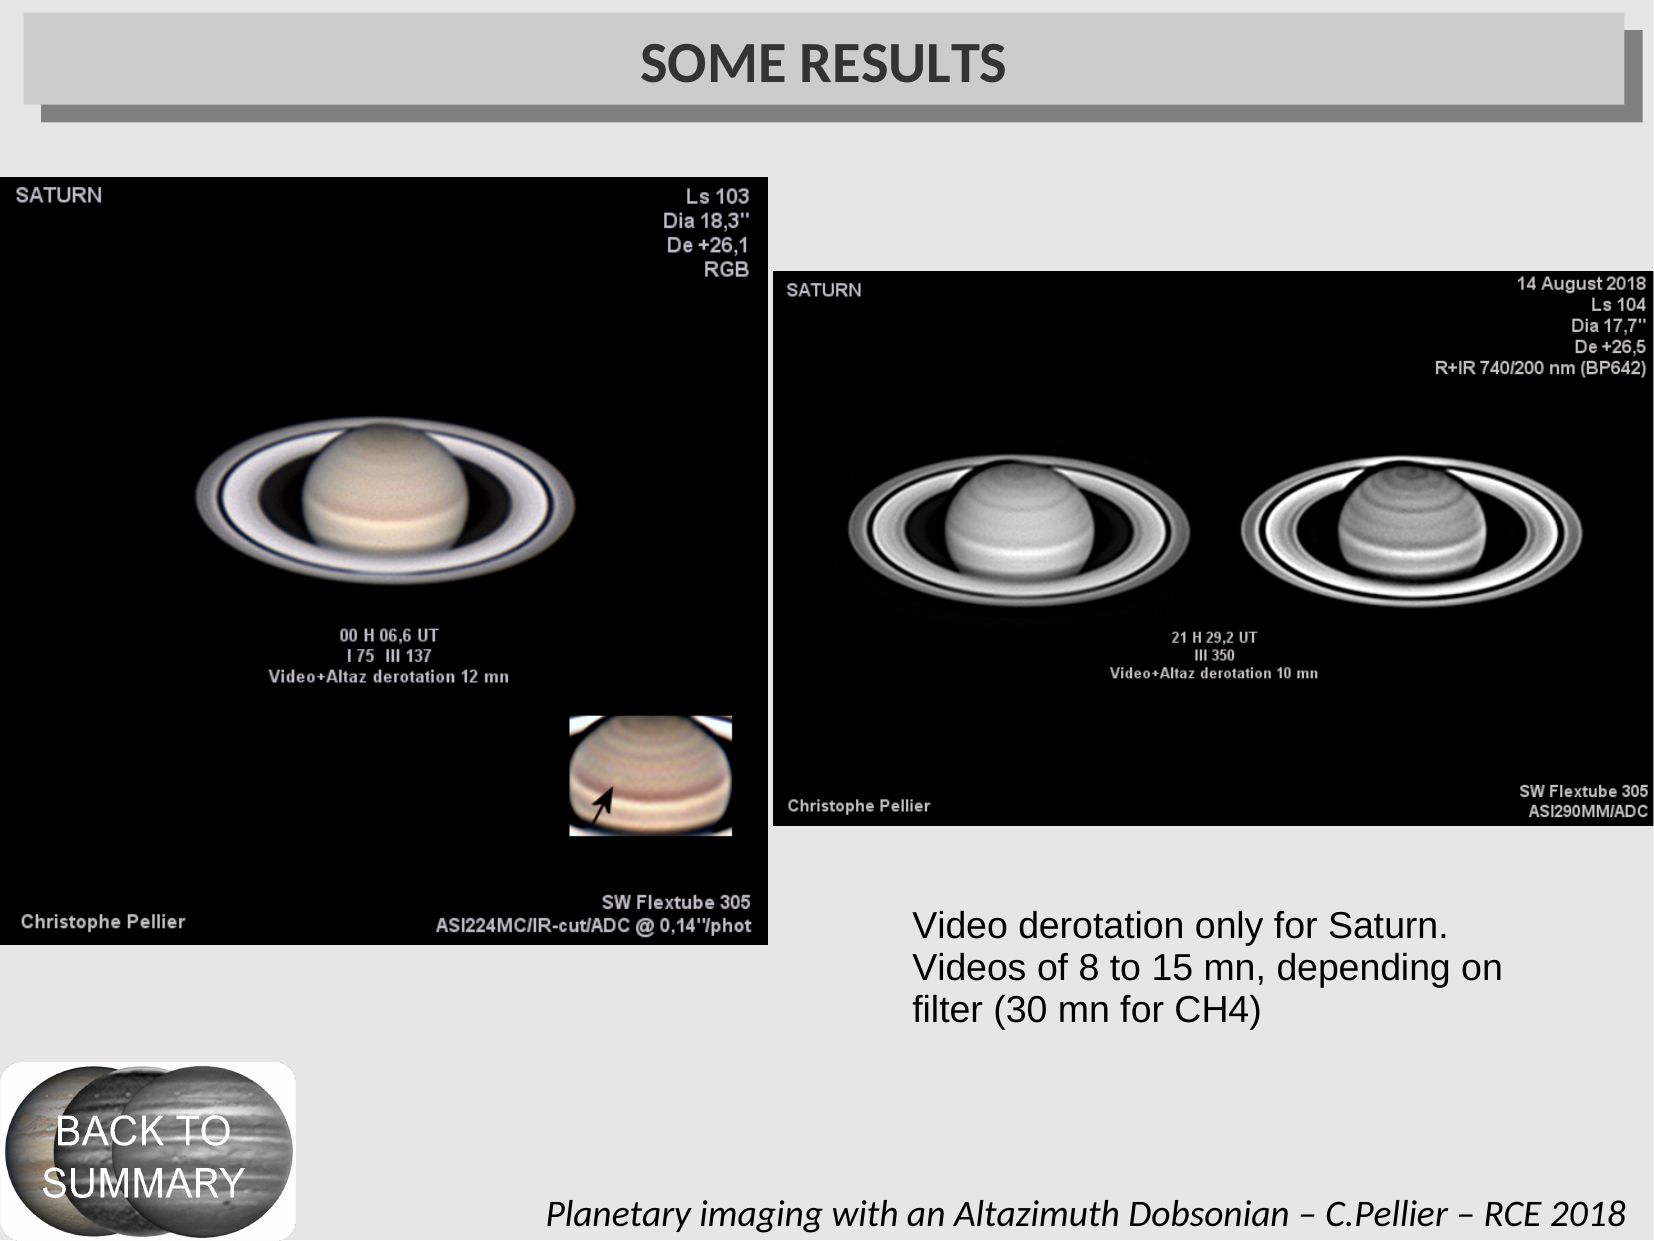

SOME RESULTS
Video derotation only for Saturn.
Videos of 8 to 15 mn, depending on filter (30 mn for CH4)
Planetary imaging with an Altazimuth Dobsonian – C.Pellier – RCE 2018